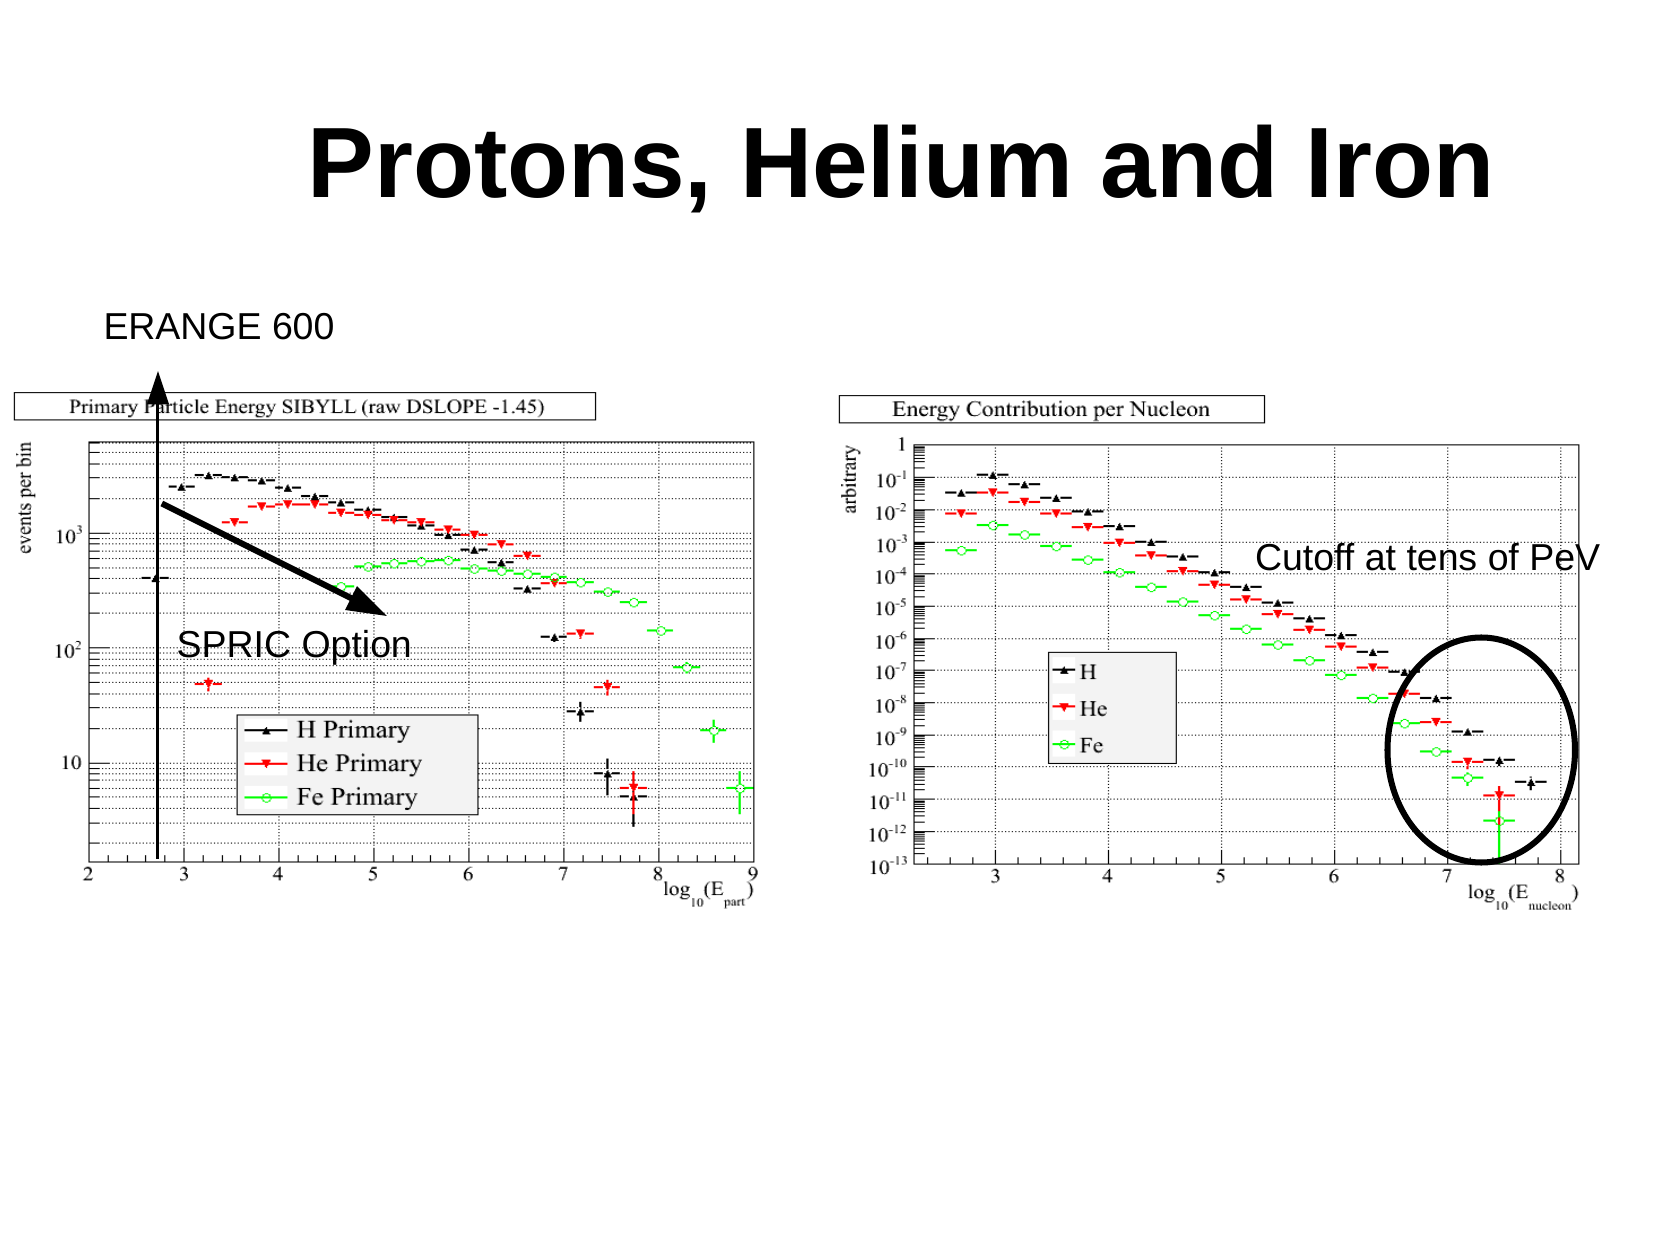

Protons, Helium and Iron
ERANGE 600
SPRIC Option
Cutoff at tens of PeV